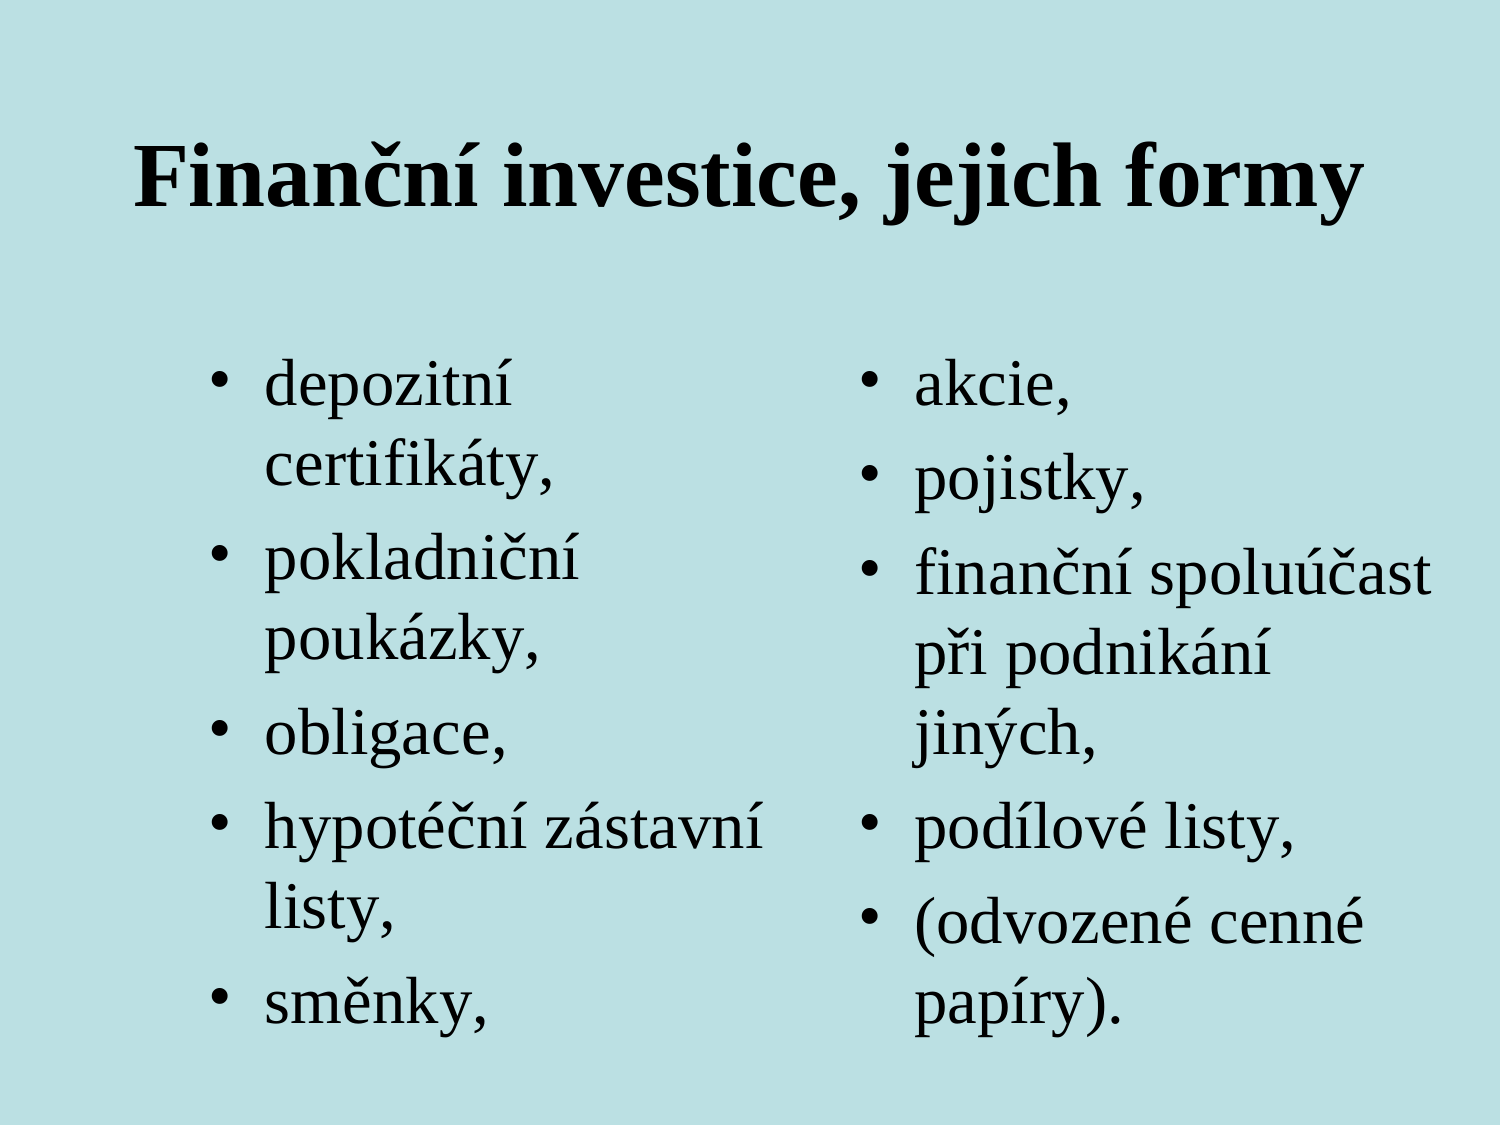

# Finanční investice, jejich formy
akcie,
pojistky,
finanční spoluúčast při podnikání jiných,
podílové listy,
(odvozené cenné papíry).
depozitní certifikáty,
pokladniční poukázky,
obligace,
hypotéční zástavní listy,
směnky,